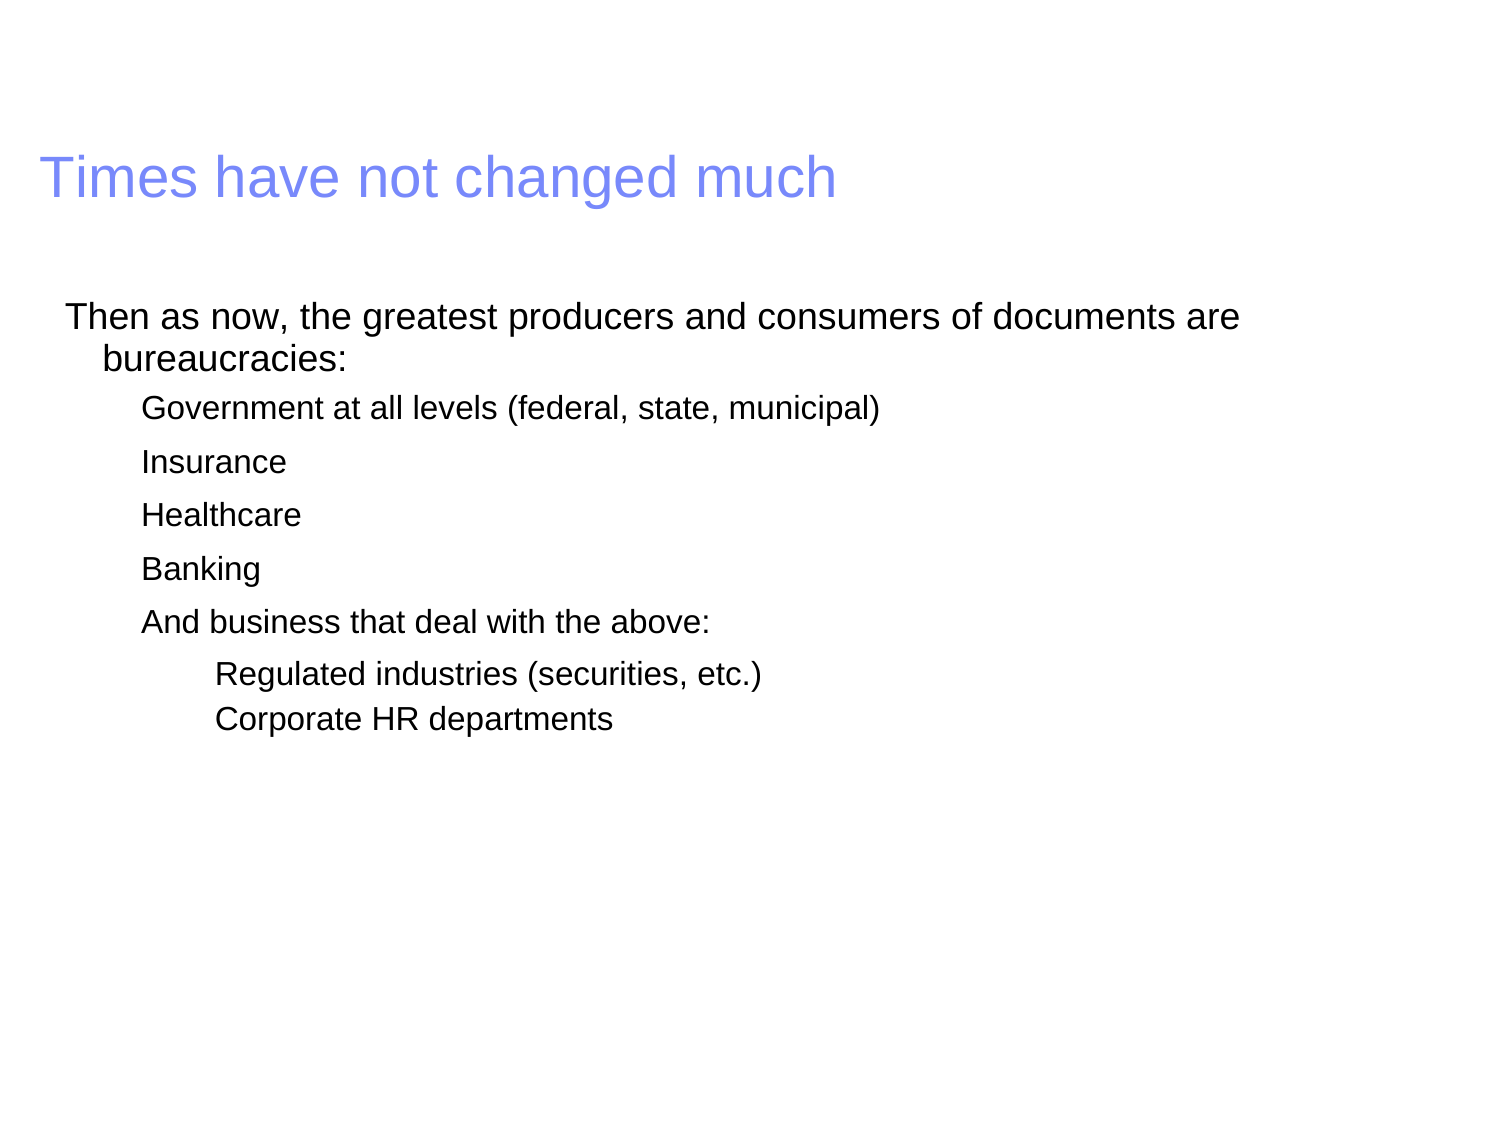

# Times have not changed much
Then as now, the greatest producers and consumers of documents are bureaucracies:
Government at all levels (federal, state, municipal)
Insurance
Healthcare
Banking
And business that deal with the above:
Regulated industries (securities, etc.)
Corporate HR departments